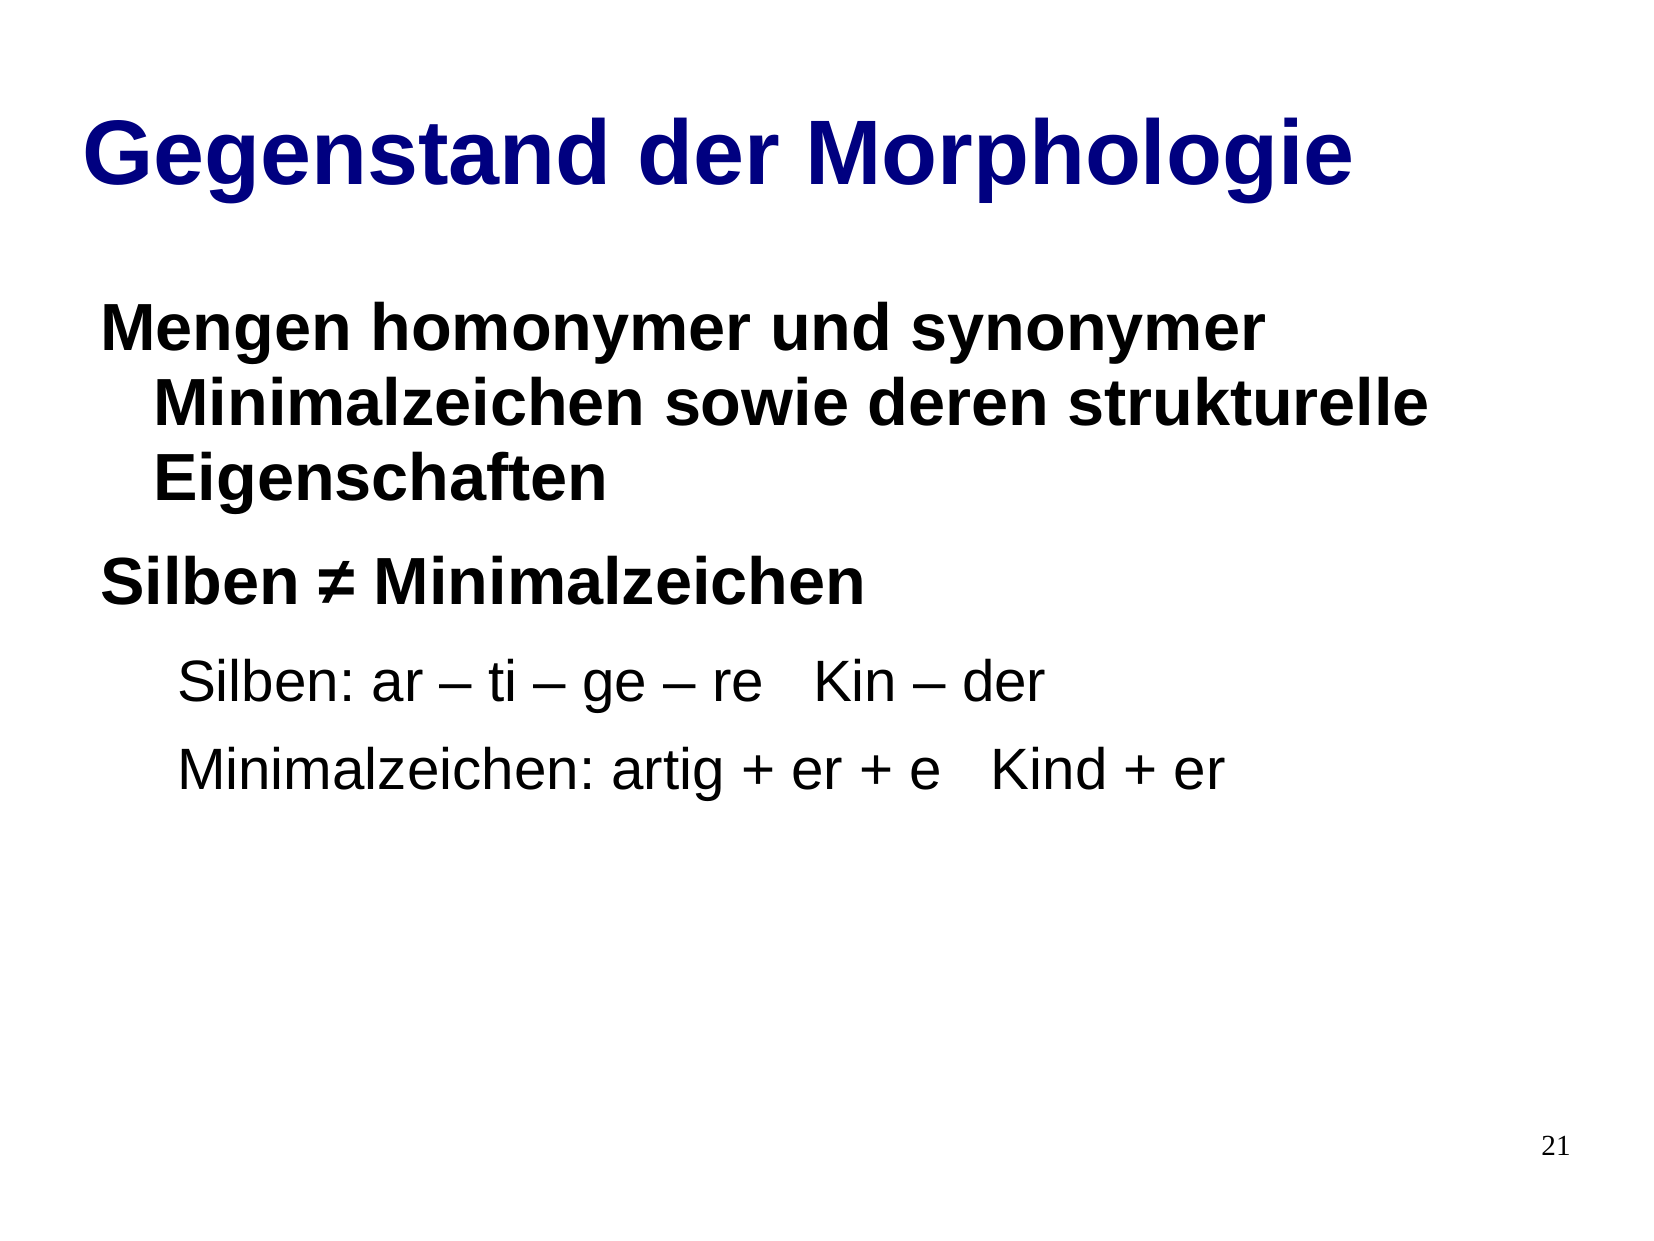

# Gegenstand der Morphologie
Mengen homonymer und synonymer Minimalzeichen sowie deren strukturelle Eigenschaften
Silben ≠ Minimalzeichen
Silben: ar – ti – ge – re Kin – der
Minimalzeichen: artig + er + e Kind + er
21